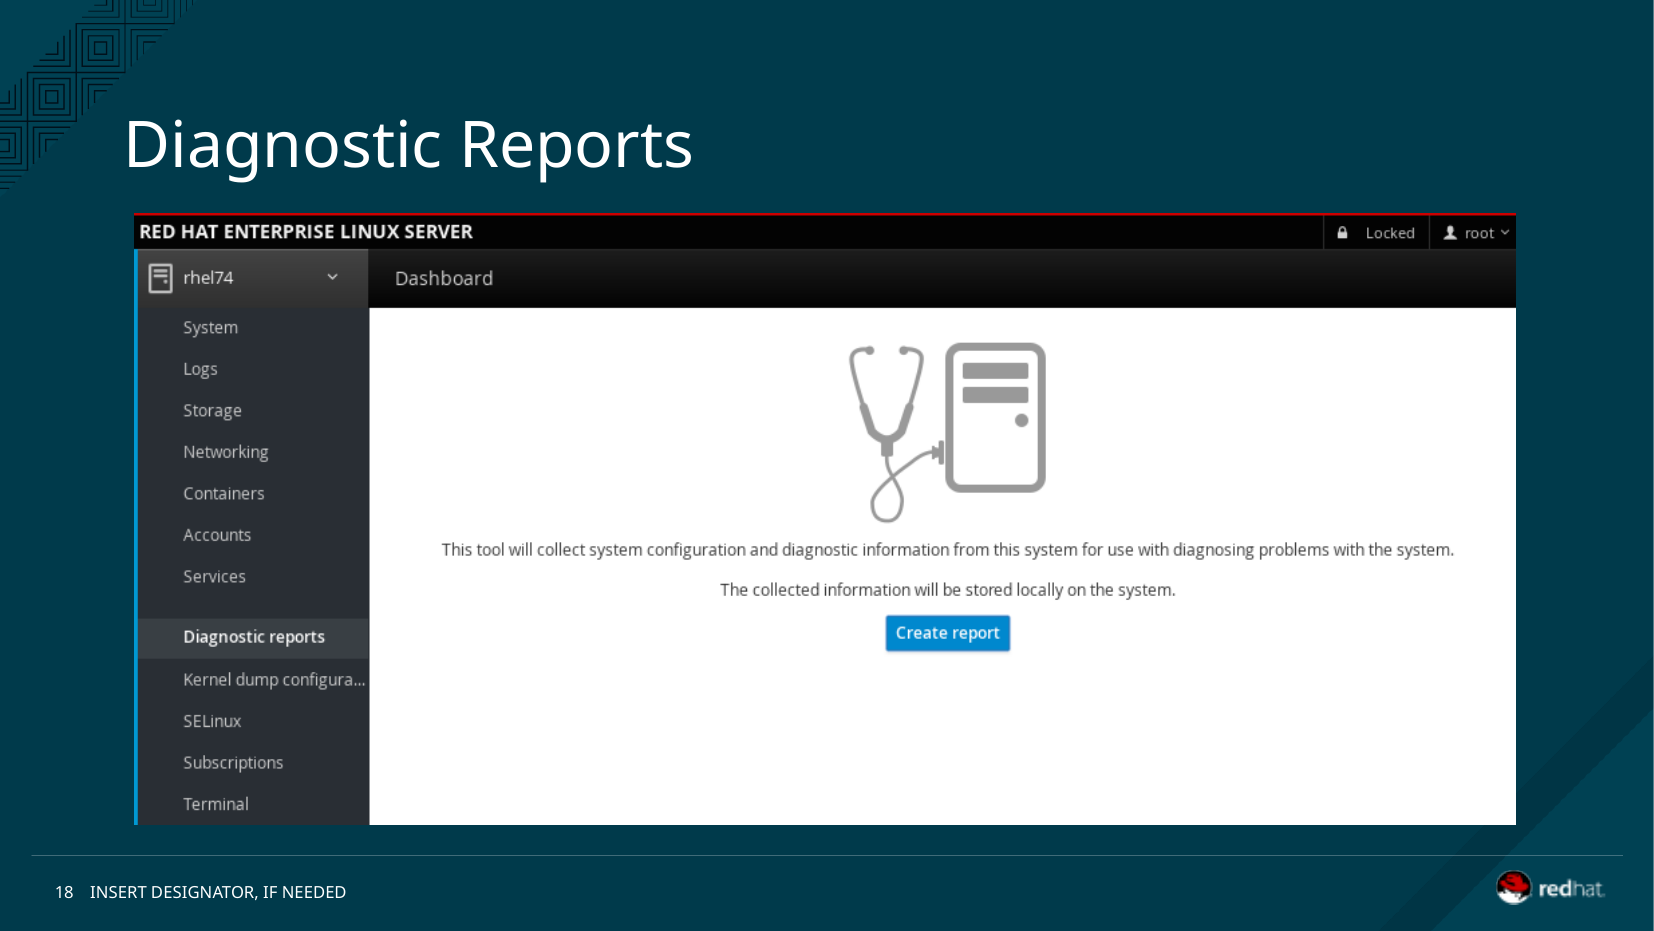

# Diagnostic Reports
18
INSERT DESIGNATOR, IF NEEDED